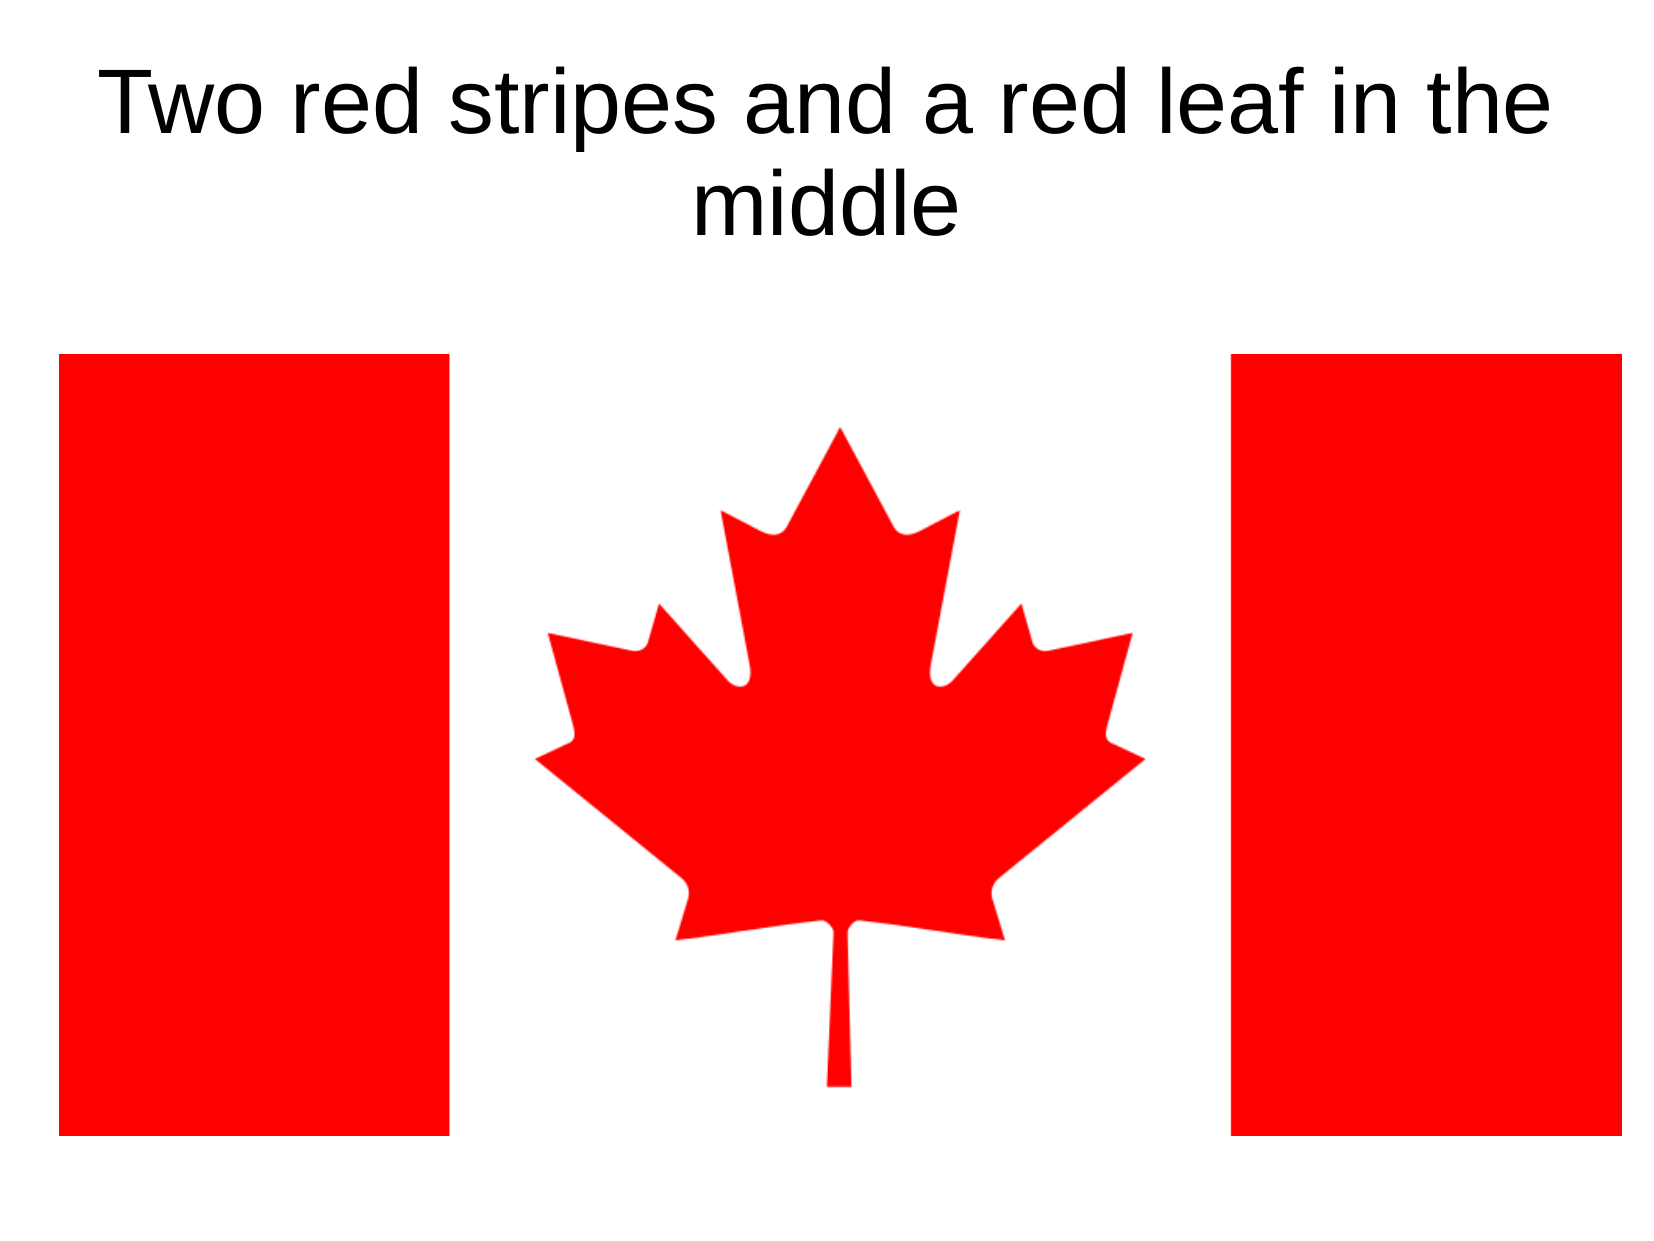

# Two red stripes and a red leaf in the middle